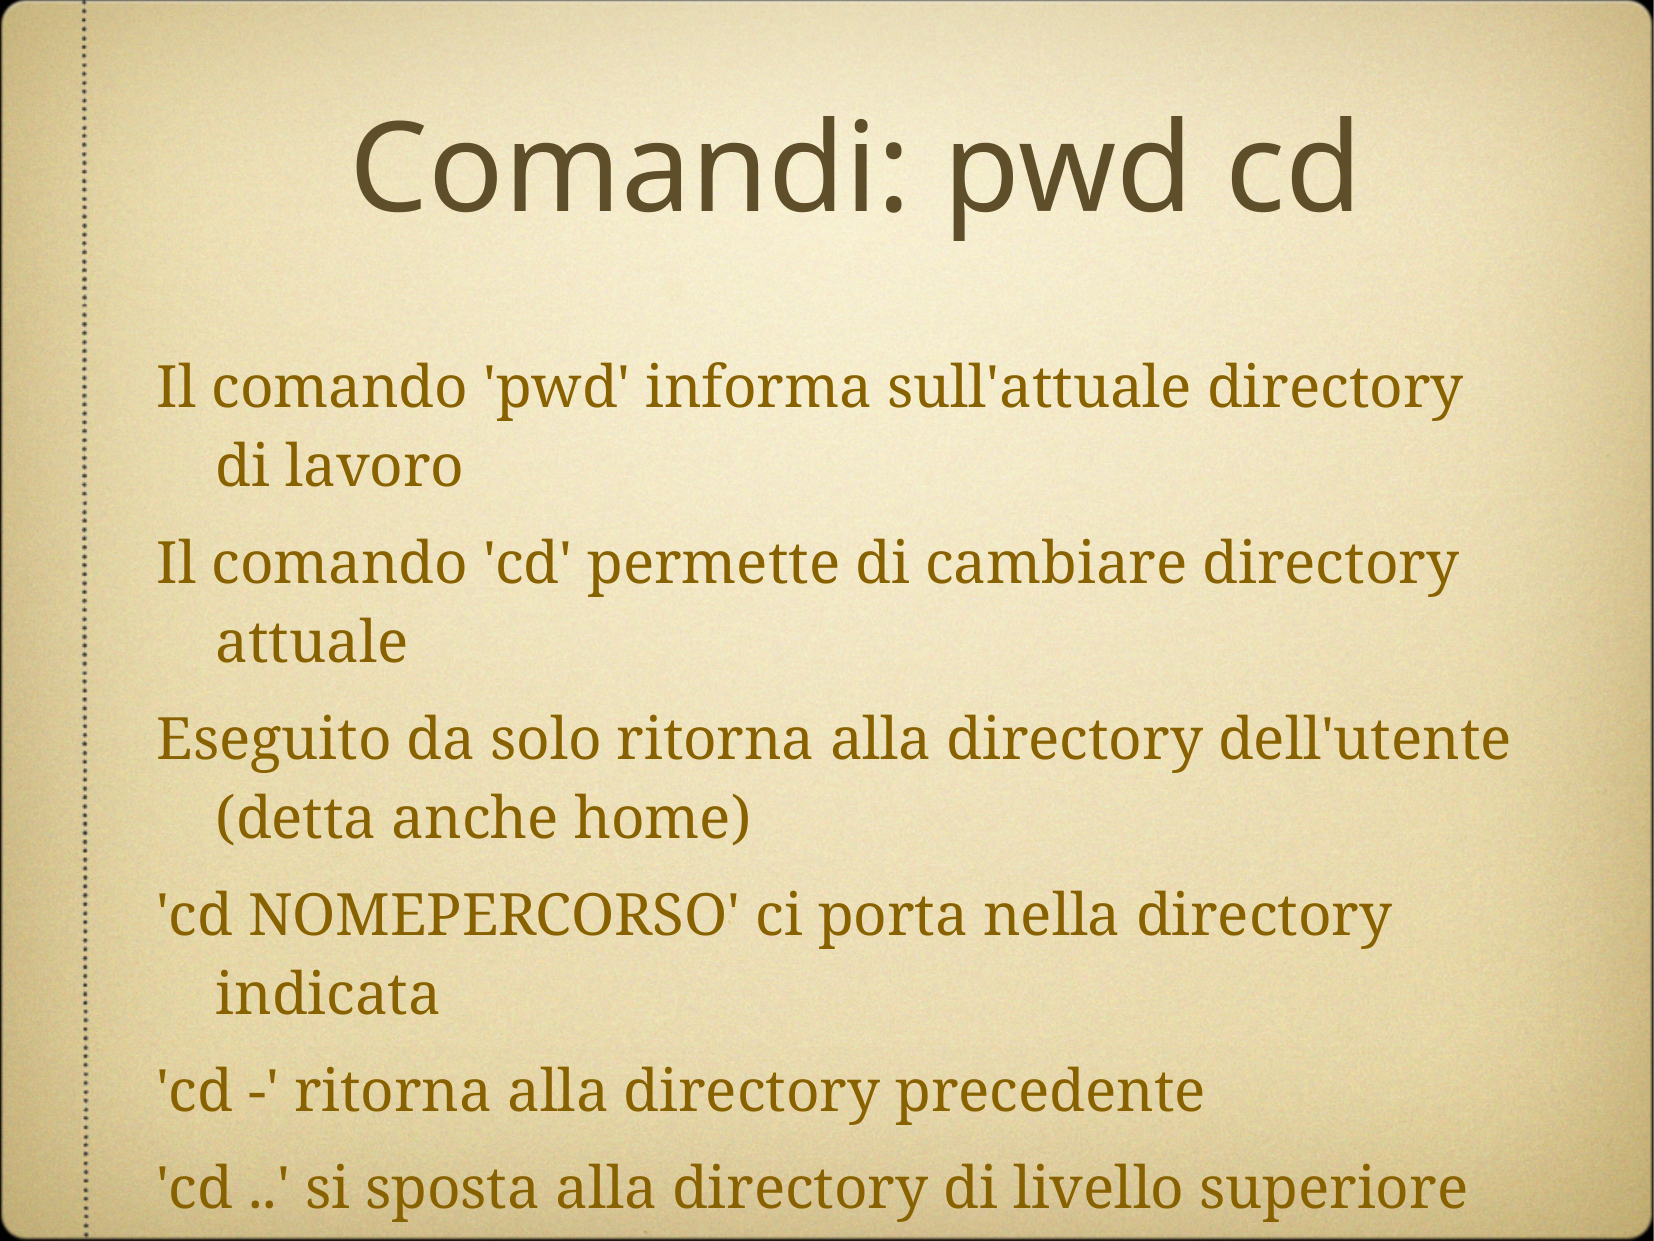

# Comandi: pwd cd
Il comando 'pwd' informa sull'attuale directory di lavoro
Il comando 'cd' permette di cambiare directory attuale
Eseguito da solo ritorna alla directory dell'utente (detta anche home)
'cd NOMEPERCORSO' ci porta nella directory indicata
'cd -' ritorna alla directory precedente
'cd ..' si sposta alla directory di livello superiore